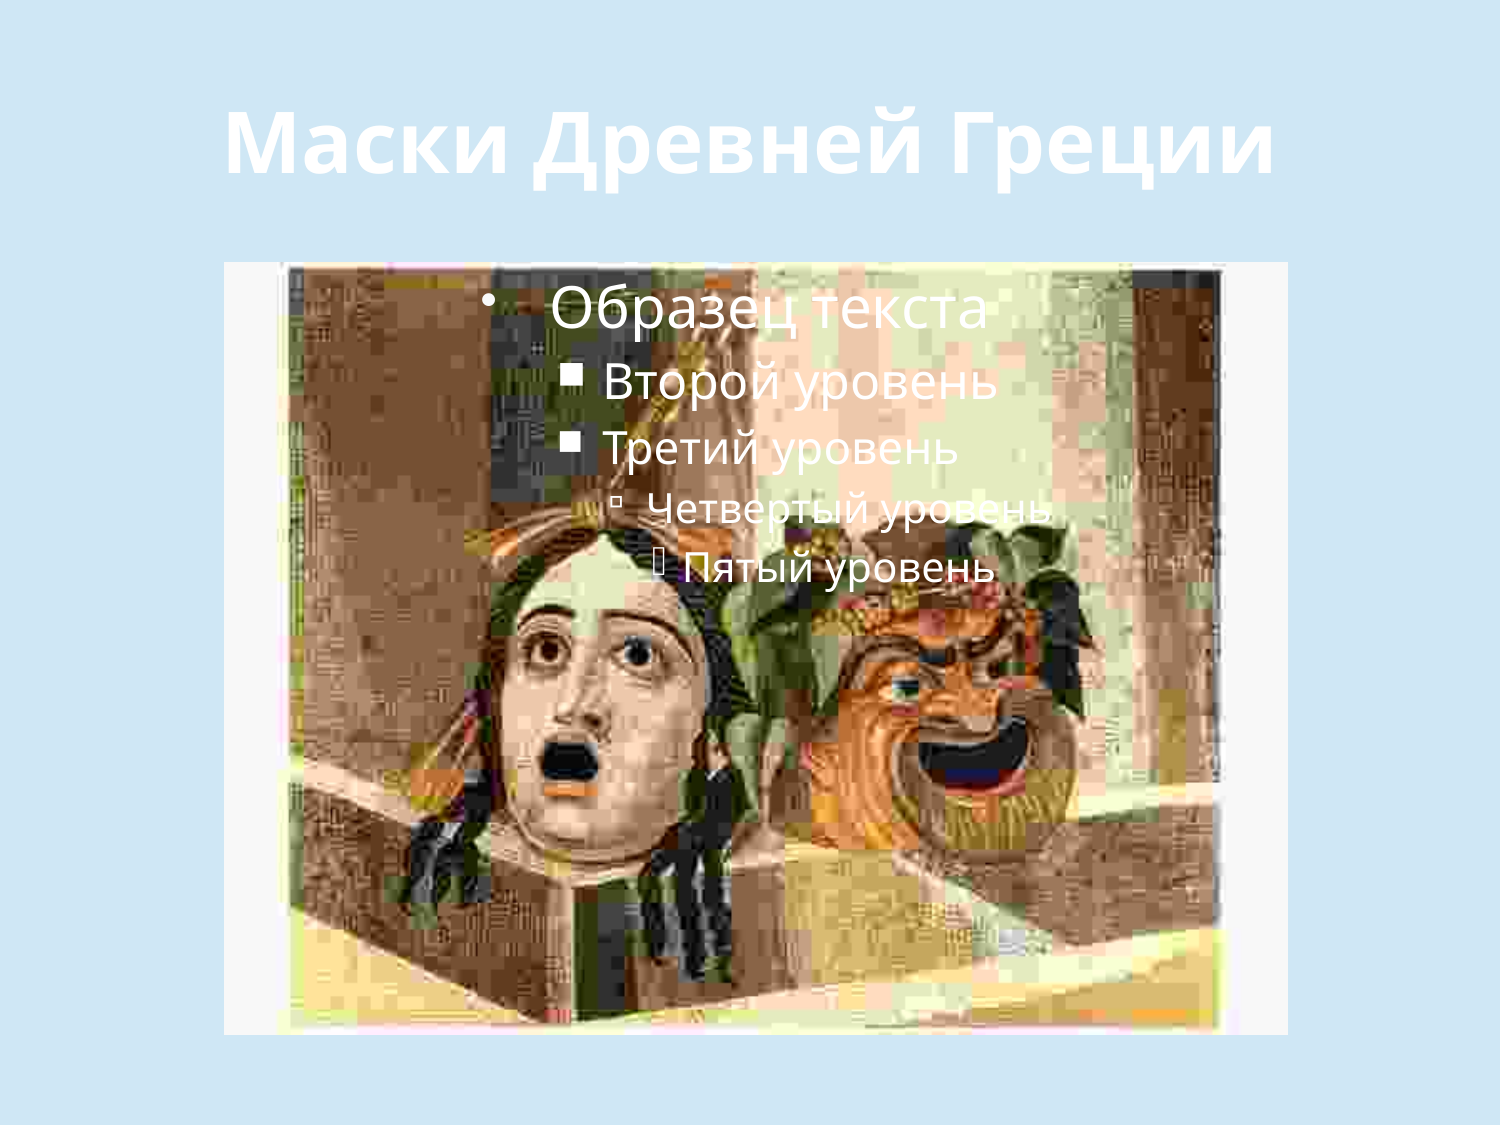

# Маски Древней Греции
Образец текста
Второй уровень
Третий уровень
Четвертый уровень
Пятый уровень